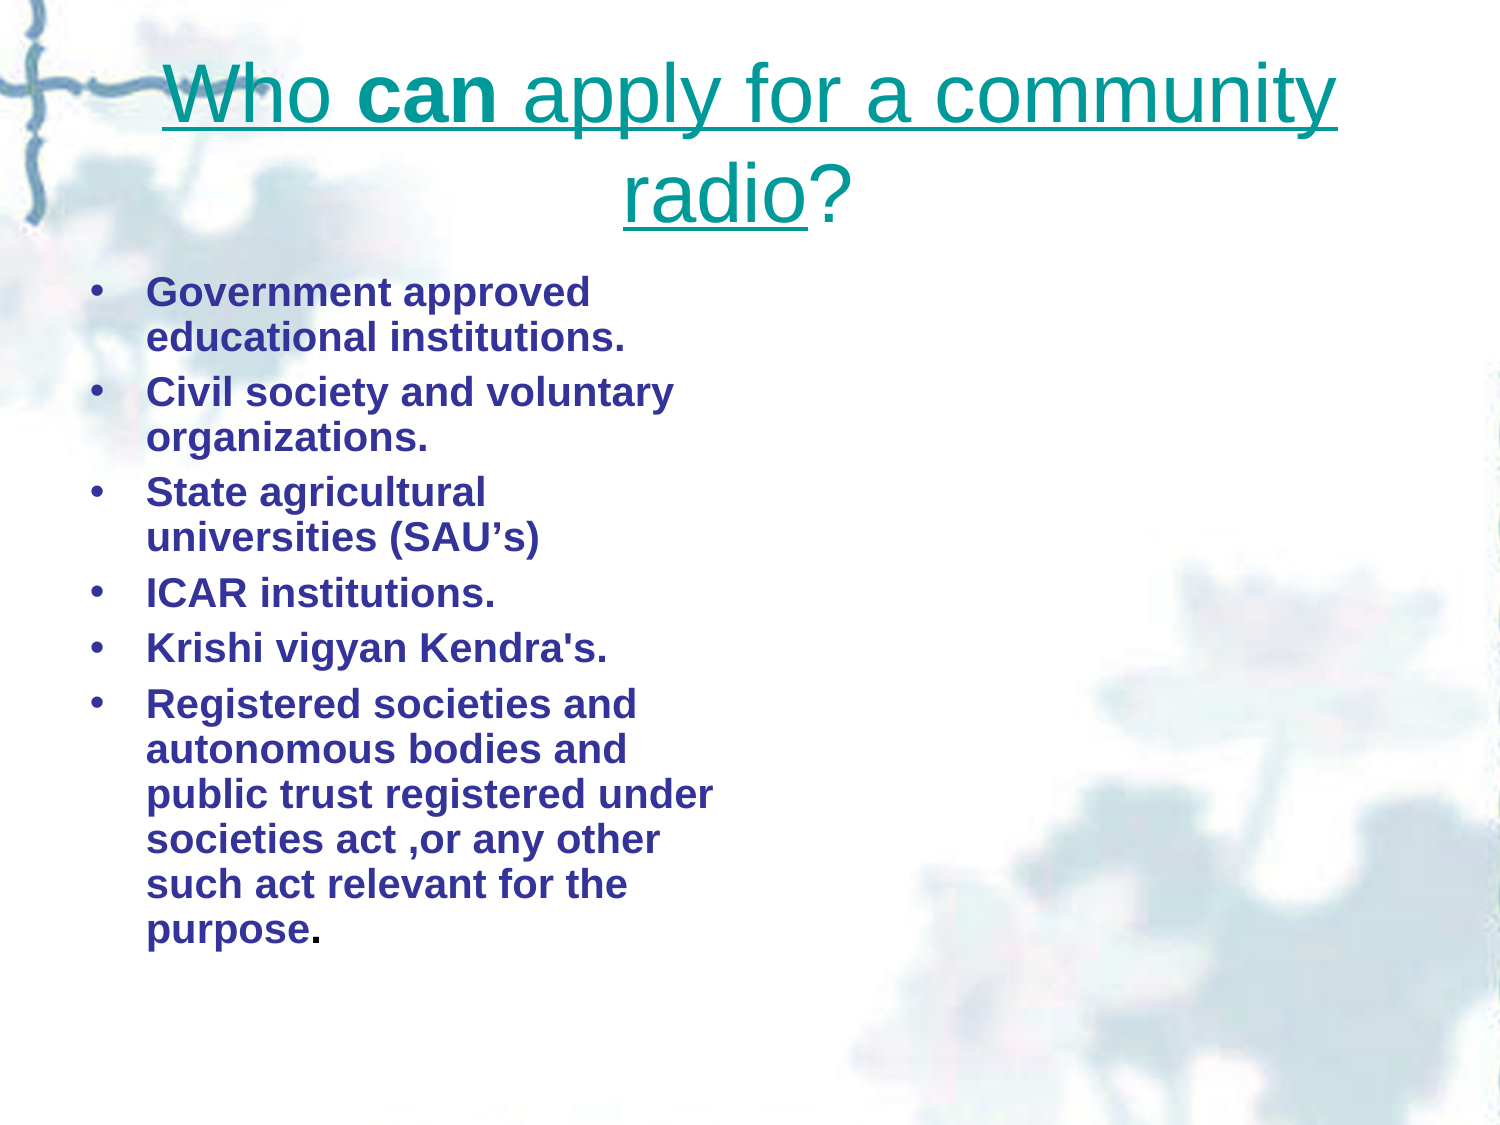

# Who can apply for a community radio?
Government approved educational institutions.
Civil society and voluntary organizations.
State agricultural universities (SAU’s)
ICAR institutions.
Krishi vigyan Kendra's.
Registered societies and autonomous bodies and public trust registered under societies act ,or any other such act relevant for the purpose.